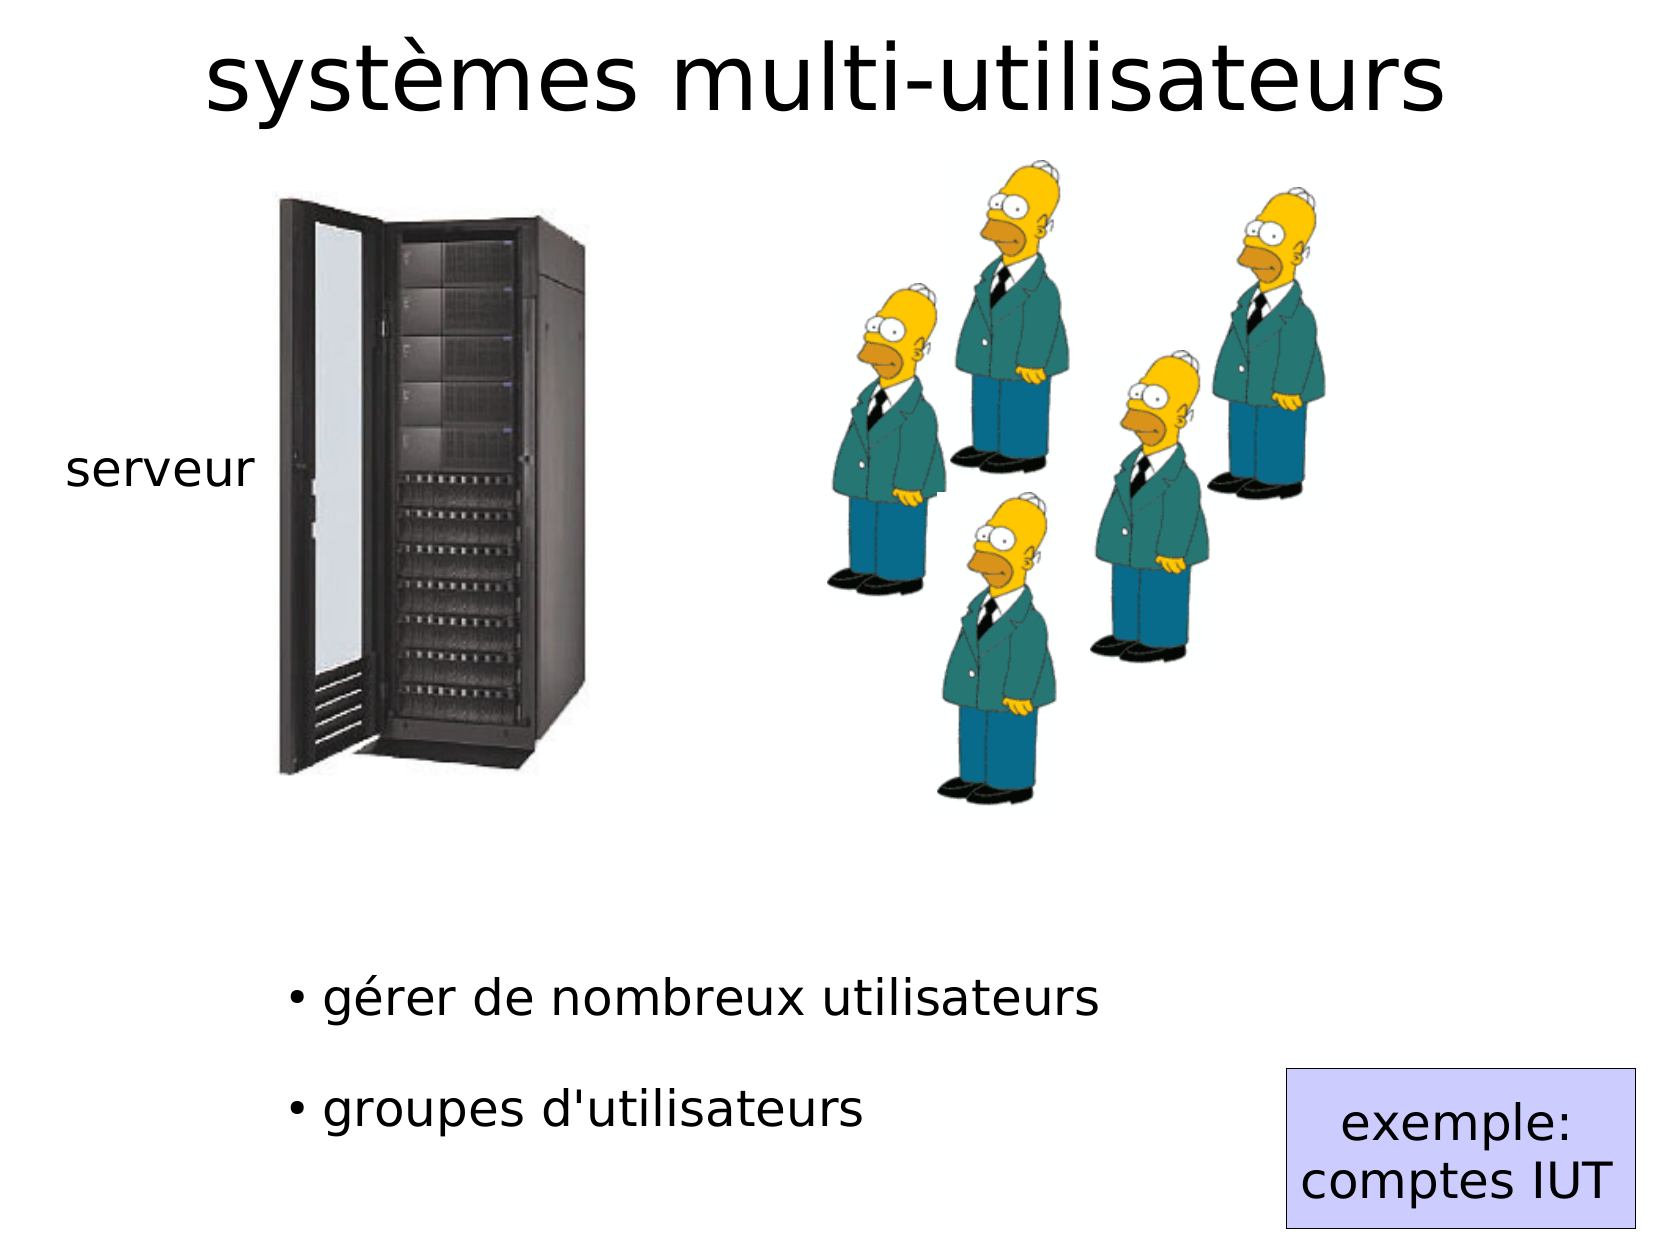

# systèmes multi-utilisateurs
serveur
 gérer de nombreux utilisateurs
 groupes d'utilisateurs
exemple:
comptes IUT